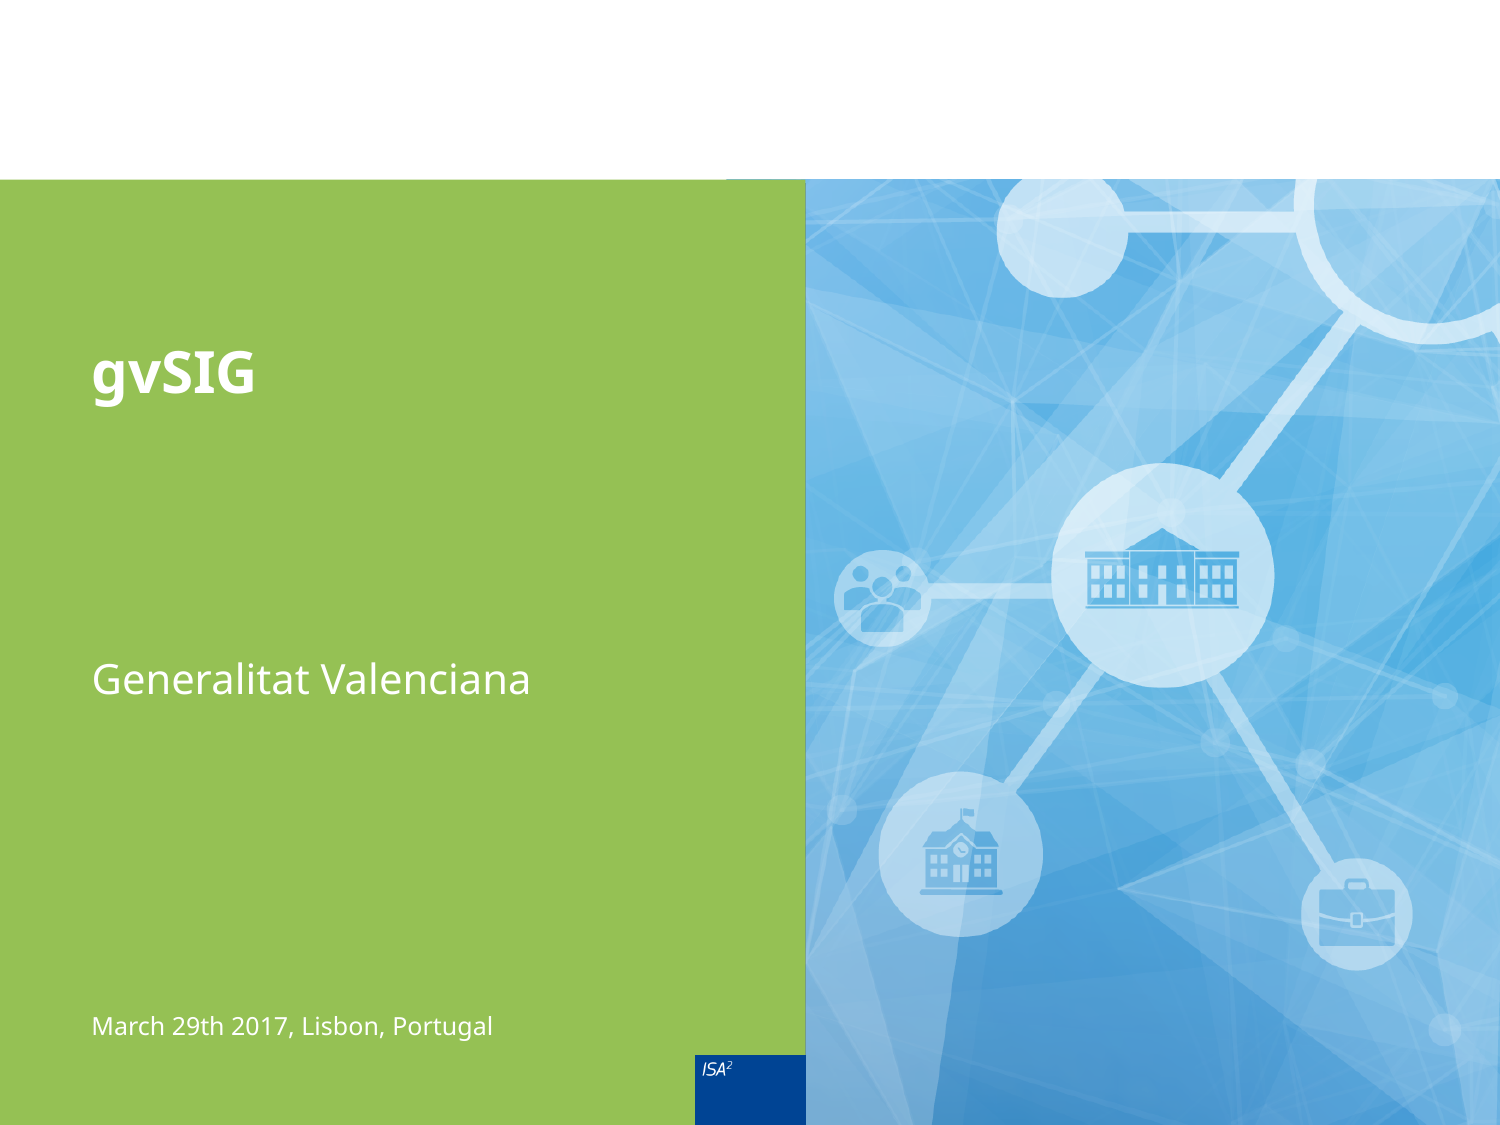

# gvSIG
Generalitat Valenciana
March 29th 2017, Lisbon, Portugal